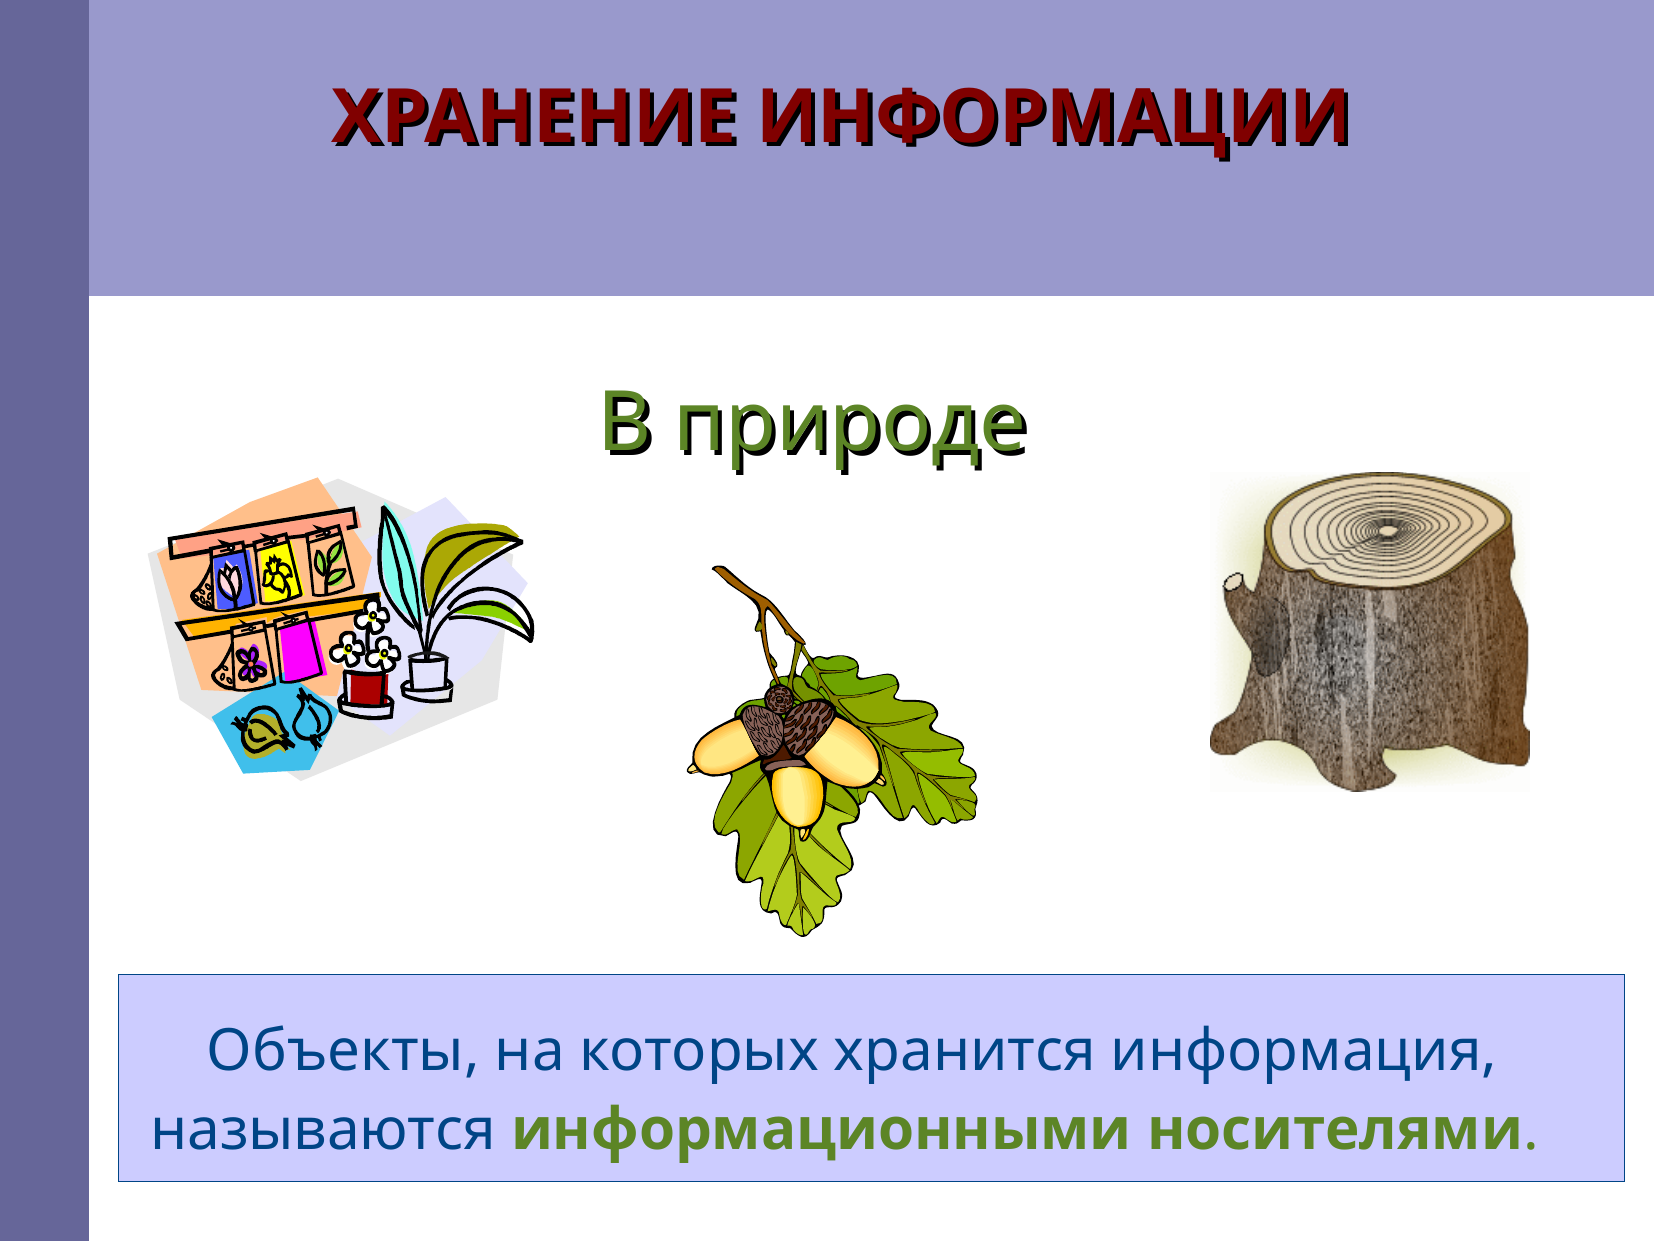

ХРАНЕНИЕ ИНФОРМАЦИИ
В природе
Объекты, на которых хранится информация, называются информационными носителями.